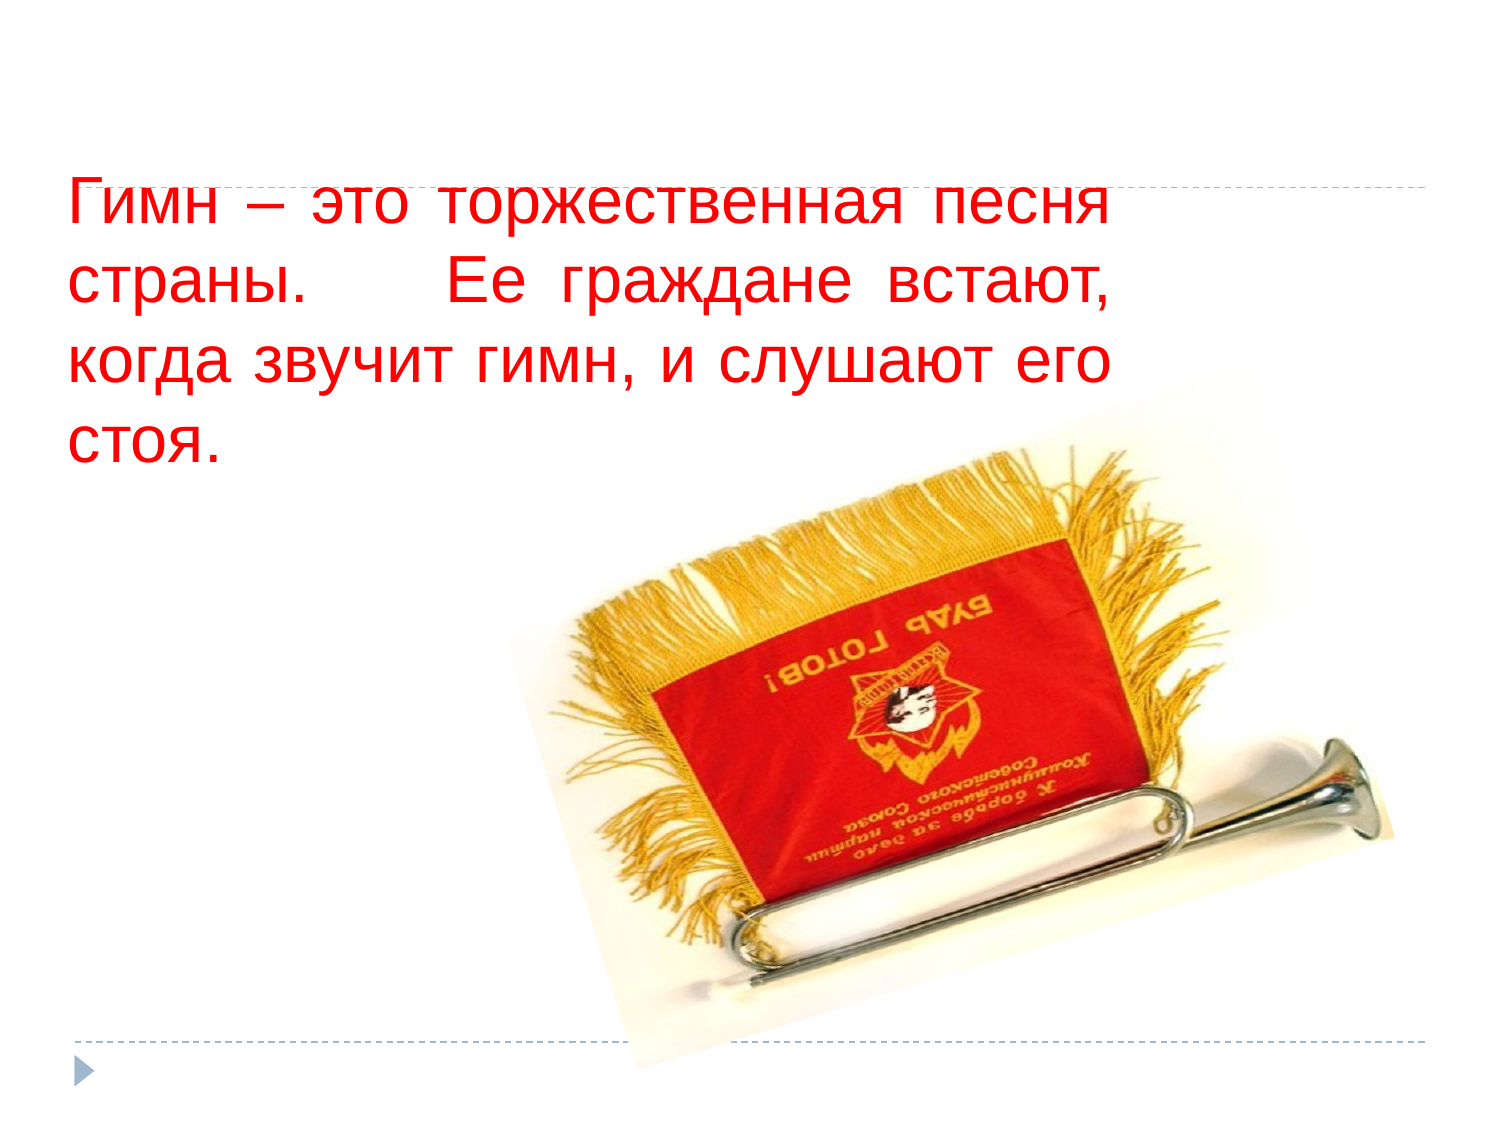

Гимн – это торжественная песня страны.     Ее граждане встают, когда звучит гимн, и слушают его стоя.